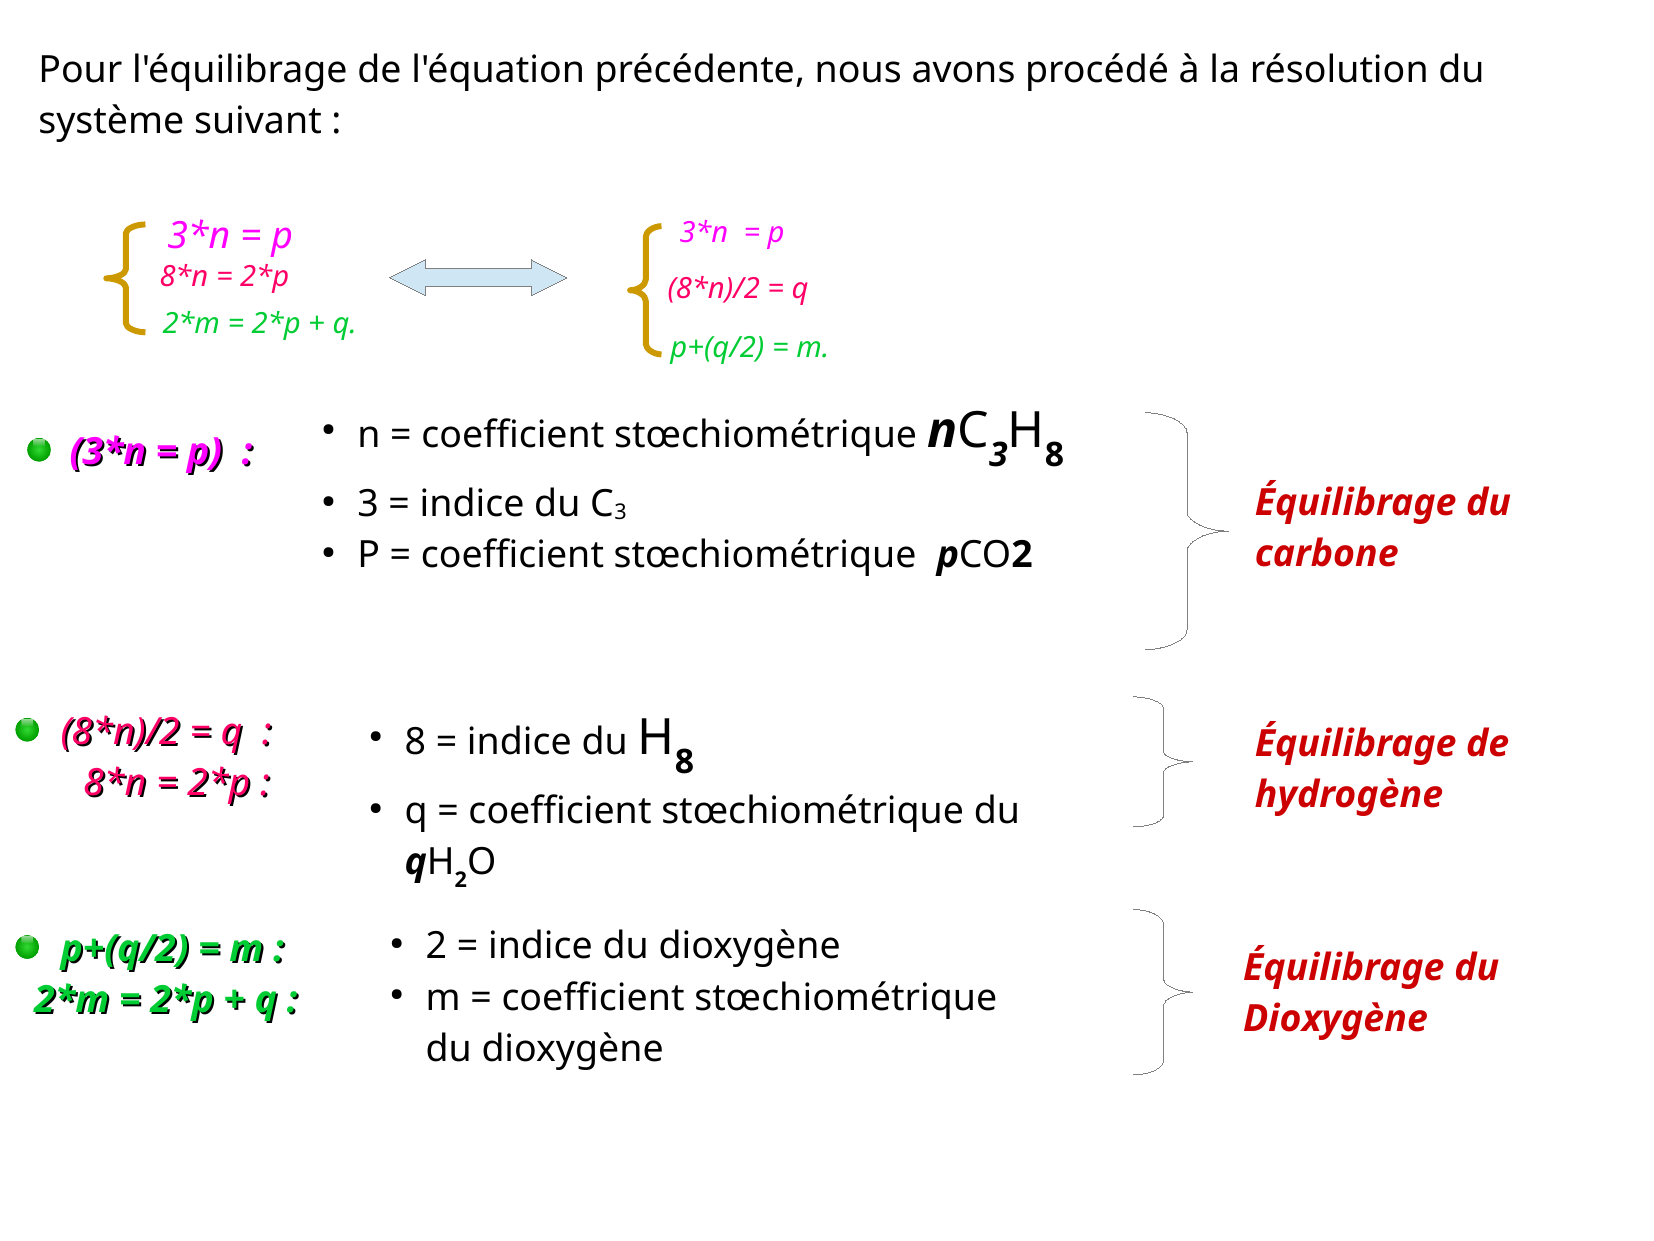

Pour l'équilibrage de l'équation précédente, nous avons procédé à la résolution du système suivant :
3*n = p
3*n = p
8*n = 2*p
(8*n)/2 = q
2*m = 2*p + q.
p+(q/2) = m.
n = coefficient stœchiométrique nC3H8
3 = indice du C3
P = coefficient stœchiométrique pCO2
 (3*n = p)  :
Équilibrage du carbone
8 = indice du H8
q = coefficient stœchiométrique du qH2O
 (8*n)/2 = q  :
 8*n = 2*p :
Équilibrage de hydrogène
2 = indice du dioxygène
m = coefficient stœchiométrique du dioxygène
 p+(q/2) = m :
 2*m = 2*p + q :
Équilibrage du Dioxygène